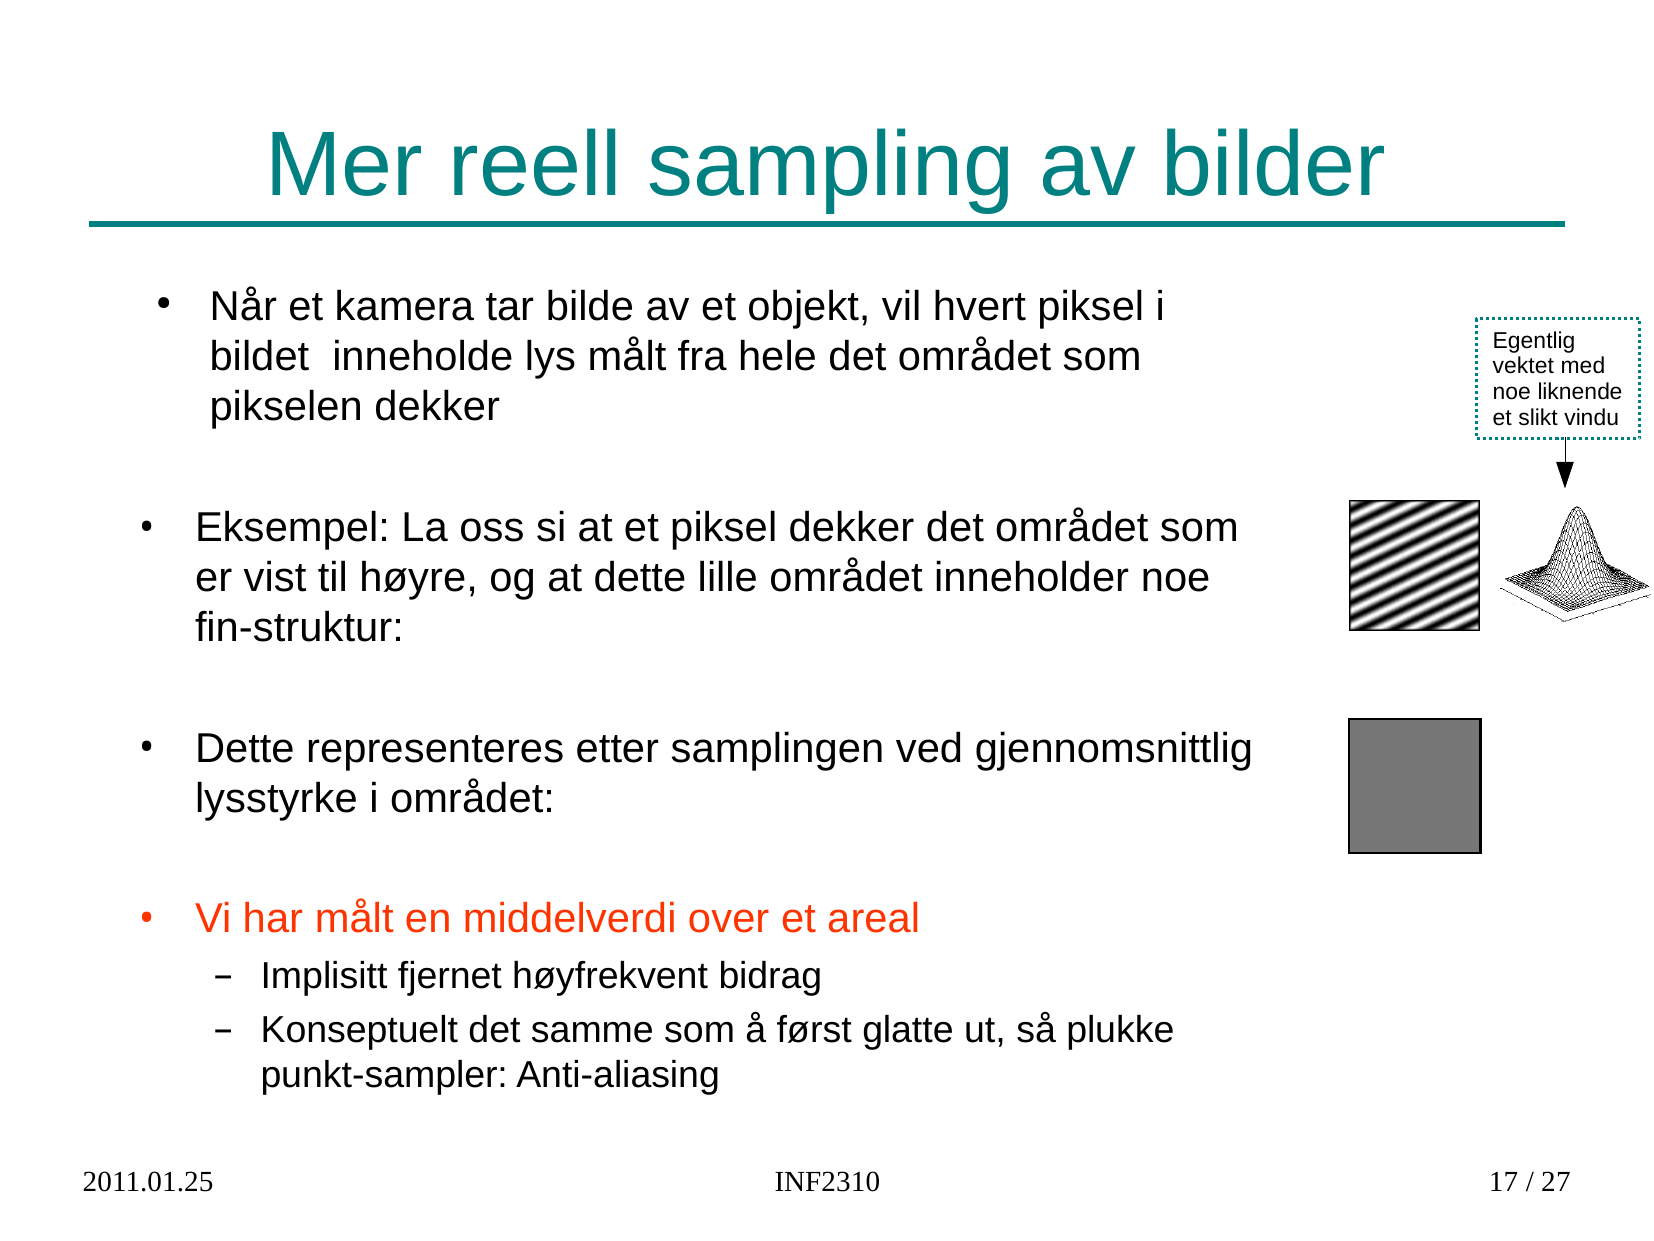

# Mer reell sampling av bilder
Når et kamera tar bilde av et objekt, vil hvert piksel i bildet inneholde lys målt fra hele det området som pikselen dekker
Eksempel: La oss si at et piksel dekker det området som er vist til høyre, og at dette lille området inneholder noe fin-struktur:
Dette representeres etter samplingen ved gjennomsnittlig lysstyrke i området:
Vi har målt en middelverdi over et areal
Implisitt fjernet høyfrekvent bidrag
Konseptuelt det samme som å først glatte ut, så plukke punkt-sampler: Anti-aliasing
Egentlig
vektet med
noe liknende
et slikt vindu
2011.01.25
INF2310
17